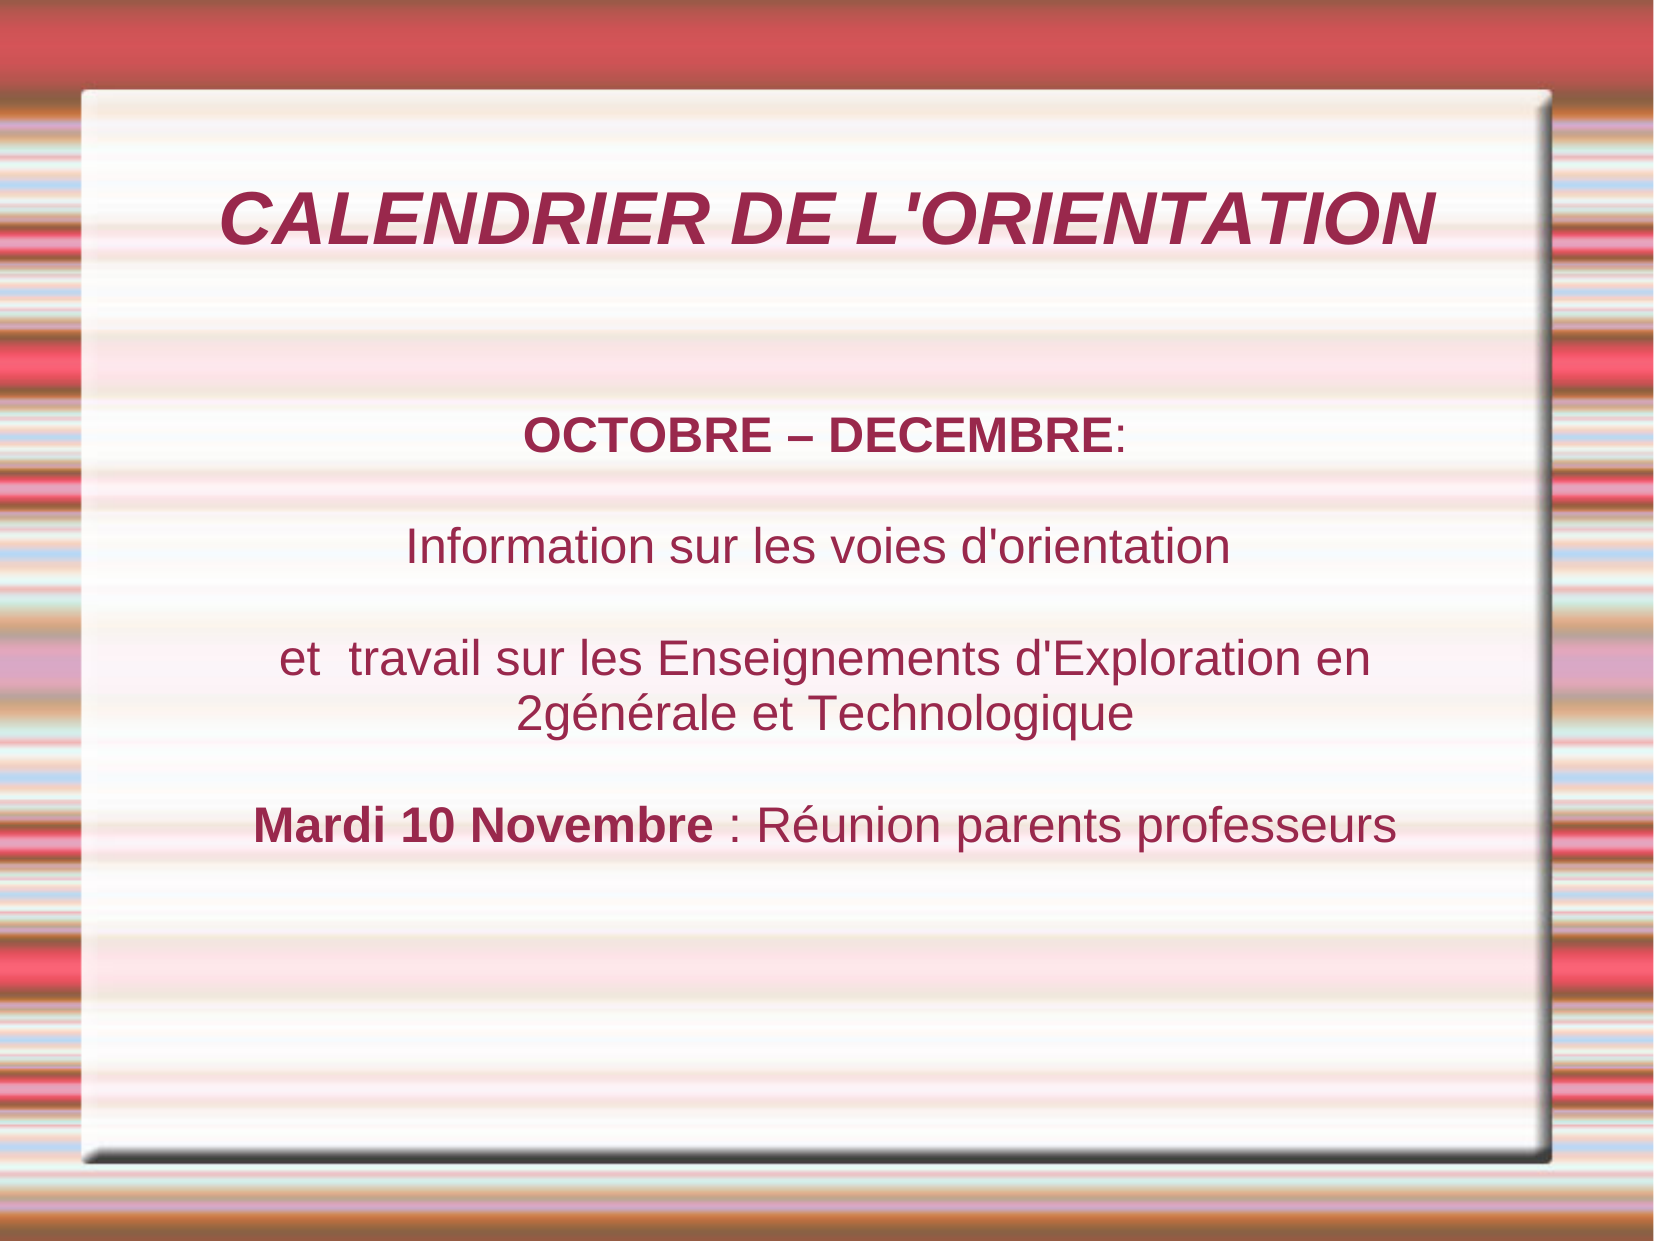

# CALENDRIER DE L'ORIENTATION
OCTOBRE – DECEMBRE:
Information sur les voies d'orientation
et travail sur les Enseignements d'Exploration en
2générale et Technologique
Mardi 10 Novembre : Réunion parents professeurs